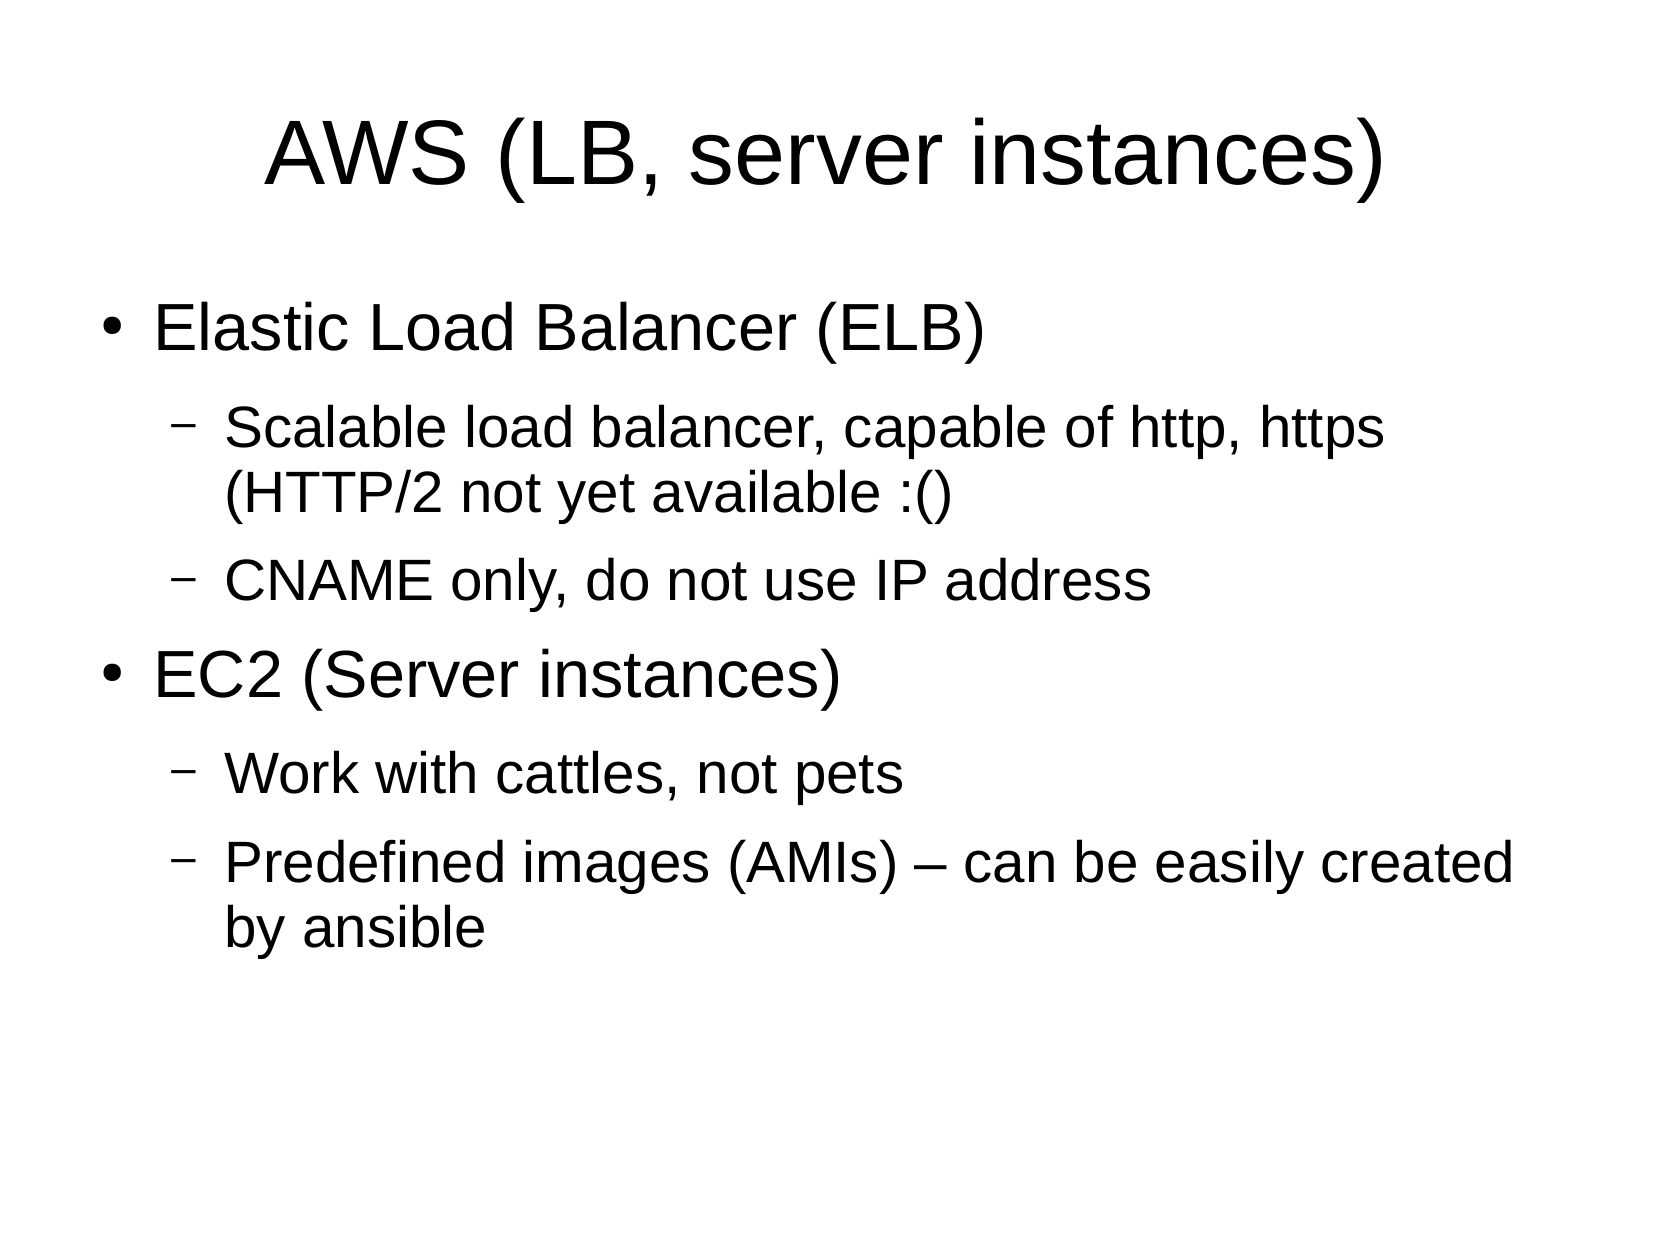

# AWS (LB, server instances)
Elastic Load Balancer (ELB)
Scalable load balancer, capable of http, https (HTTP/2 not yet available :()
CNAME only, do not use IP address
EC2 (Server instances)
Work with cattles, not pets
Predefined images (AMIs) – can be easily created by ansible